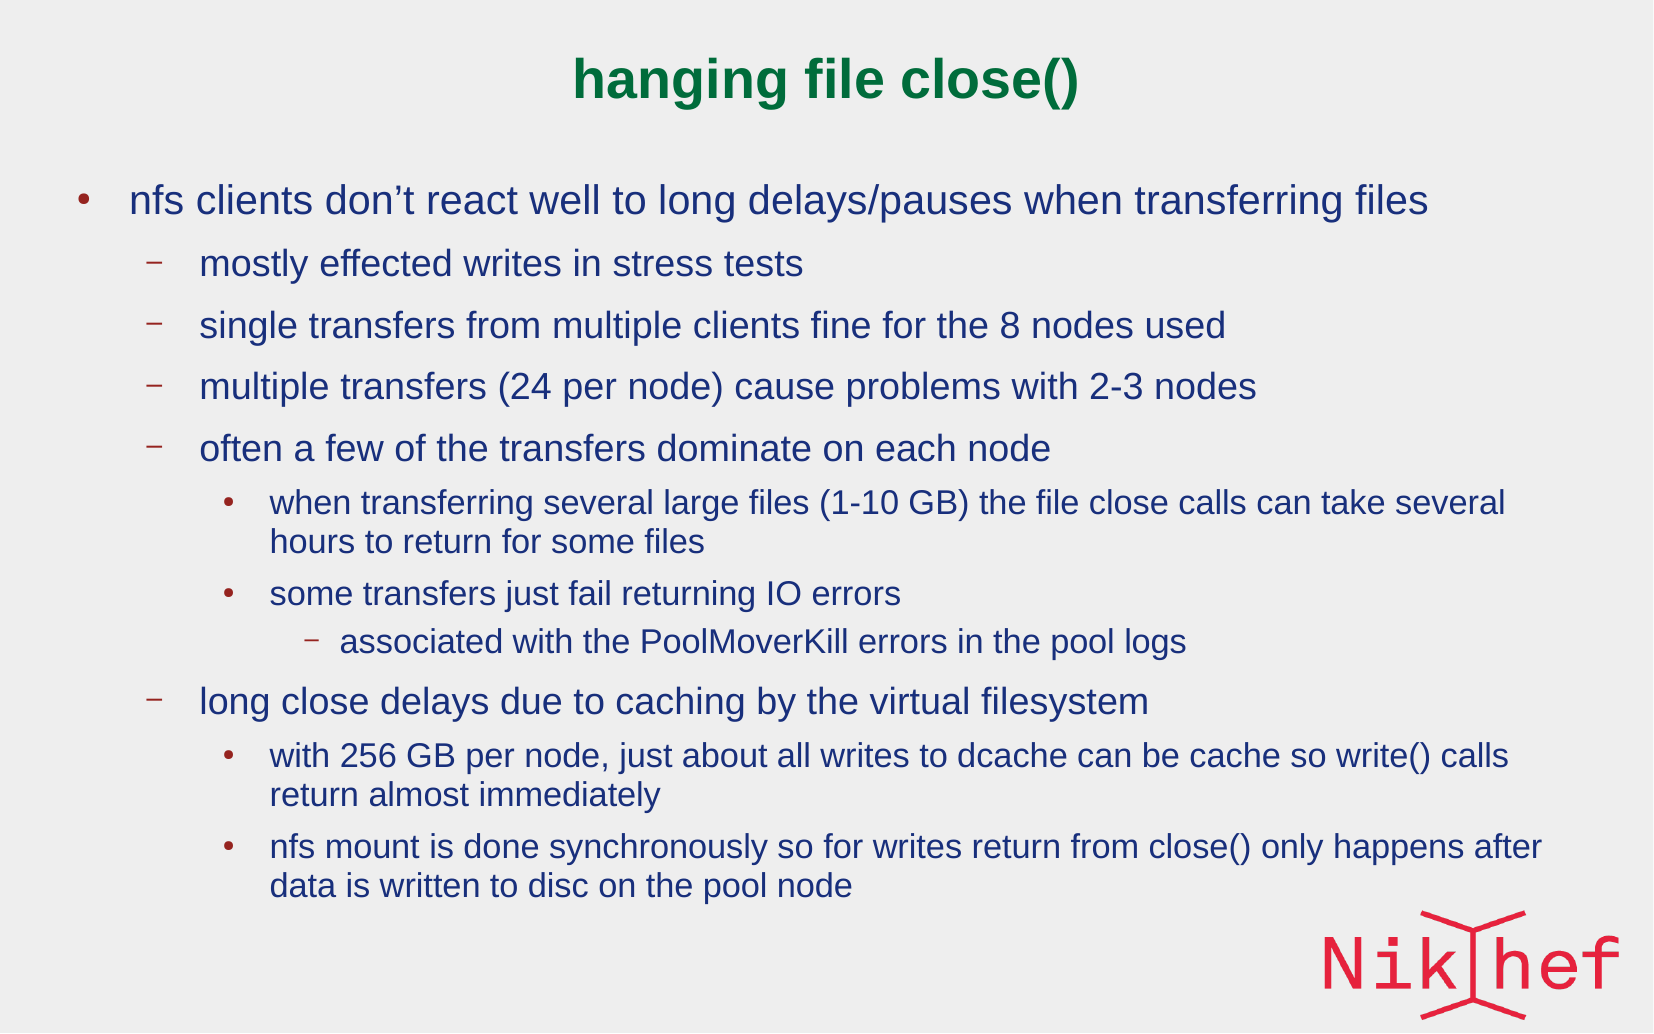

# hanging file close()
nfs clients don’t react well to long delays/pauses when transferring files
mostly effected writes in stress tests
single transfers from multiple clients fine for the 8 nodes used
multiple transfers (24 per node) cause problems with 2-3 nodes
often a few of the transfers dominate on each node
when transferring several large files (1-10 GB) the file close calls can take several hours to return for some files
some transfers just fail returning IO errors
associated with the PoolMoverKill errors in the pool logs
long close delays due to caching by the virtual filesystem
with 256 GB per node, just about all writes to dcache can be cache so write() calls return almost immediately
nfs mount is done synchronously so for writes return from close() only happens after data is written to disc on the pool node